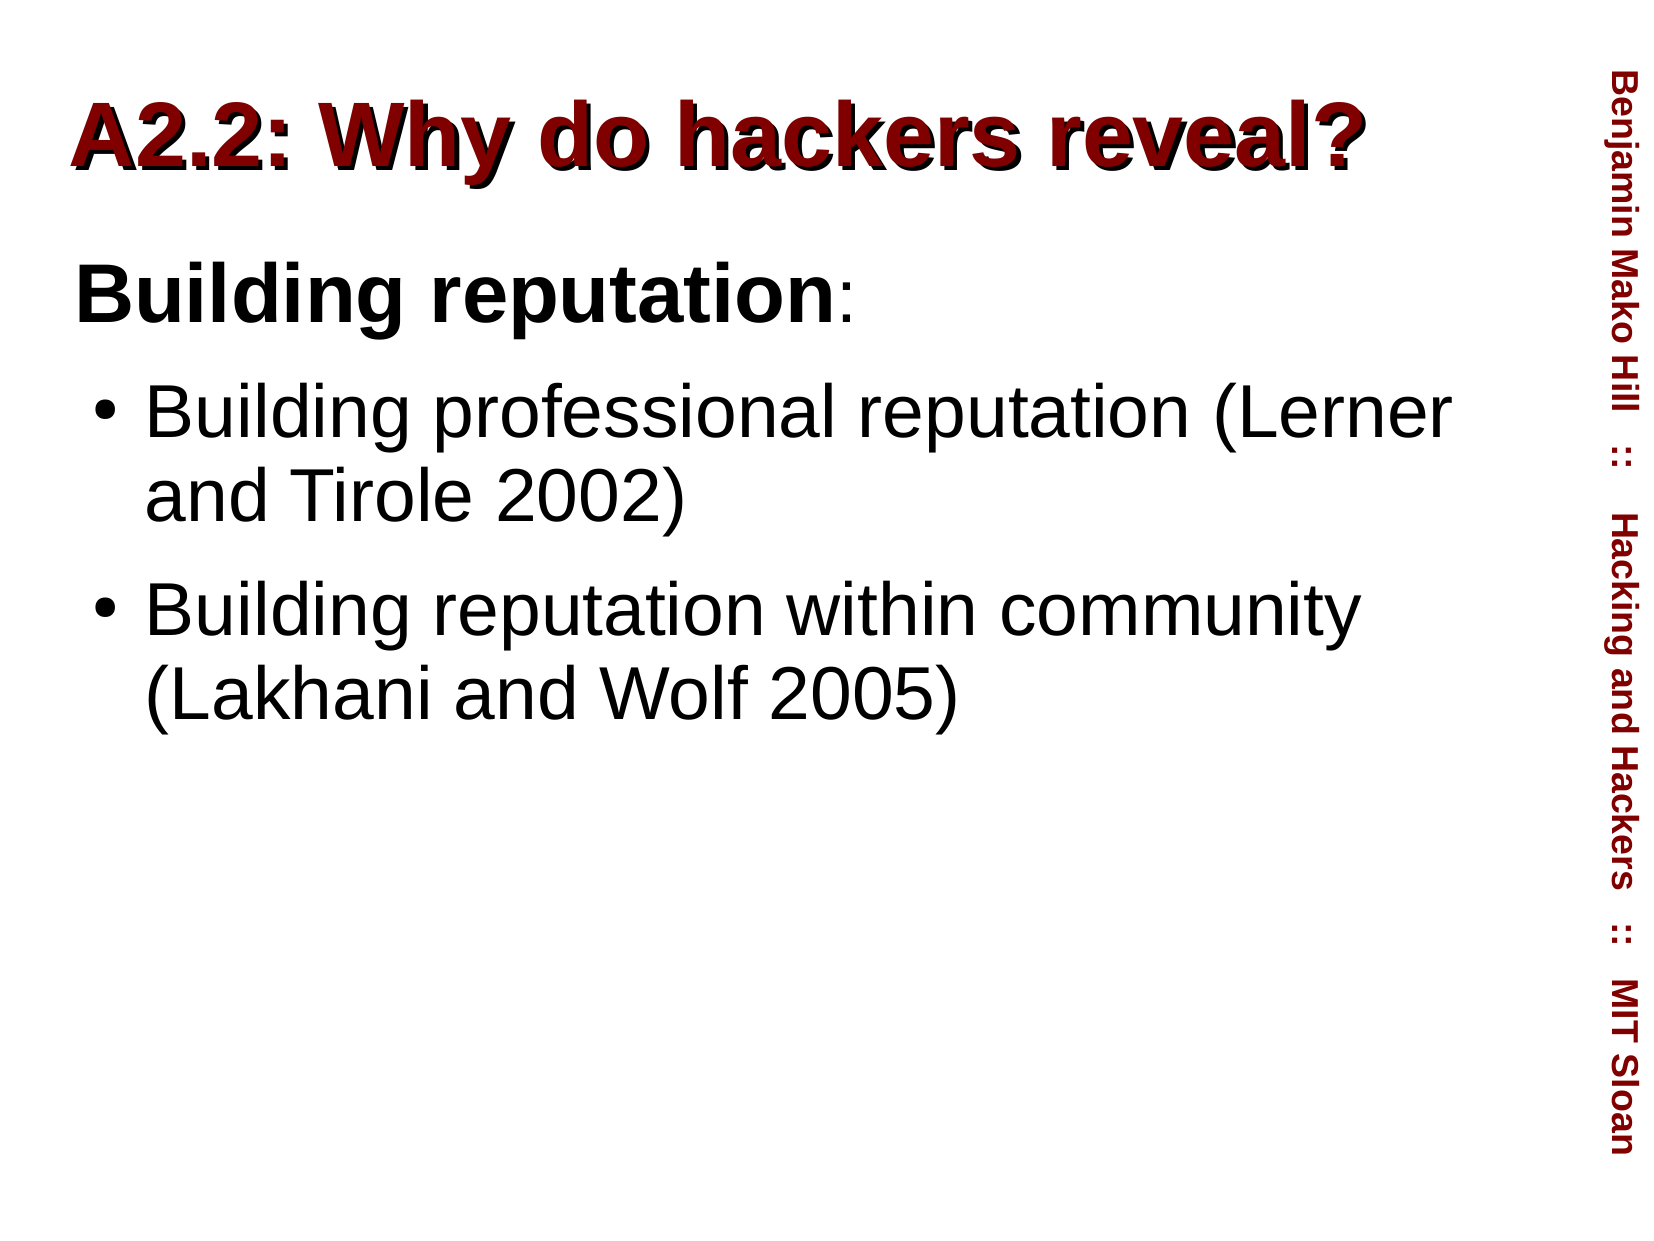

# A2.2: Why do hackers reveal?
Building reputation:
Building professional reputation (Lerner and Tirole 2002)
Building reputation within community (Lakhani and Wolf 2005)